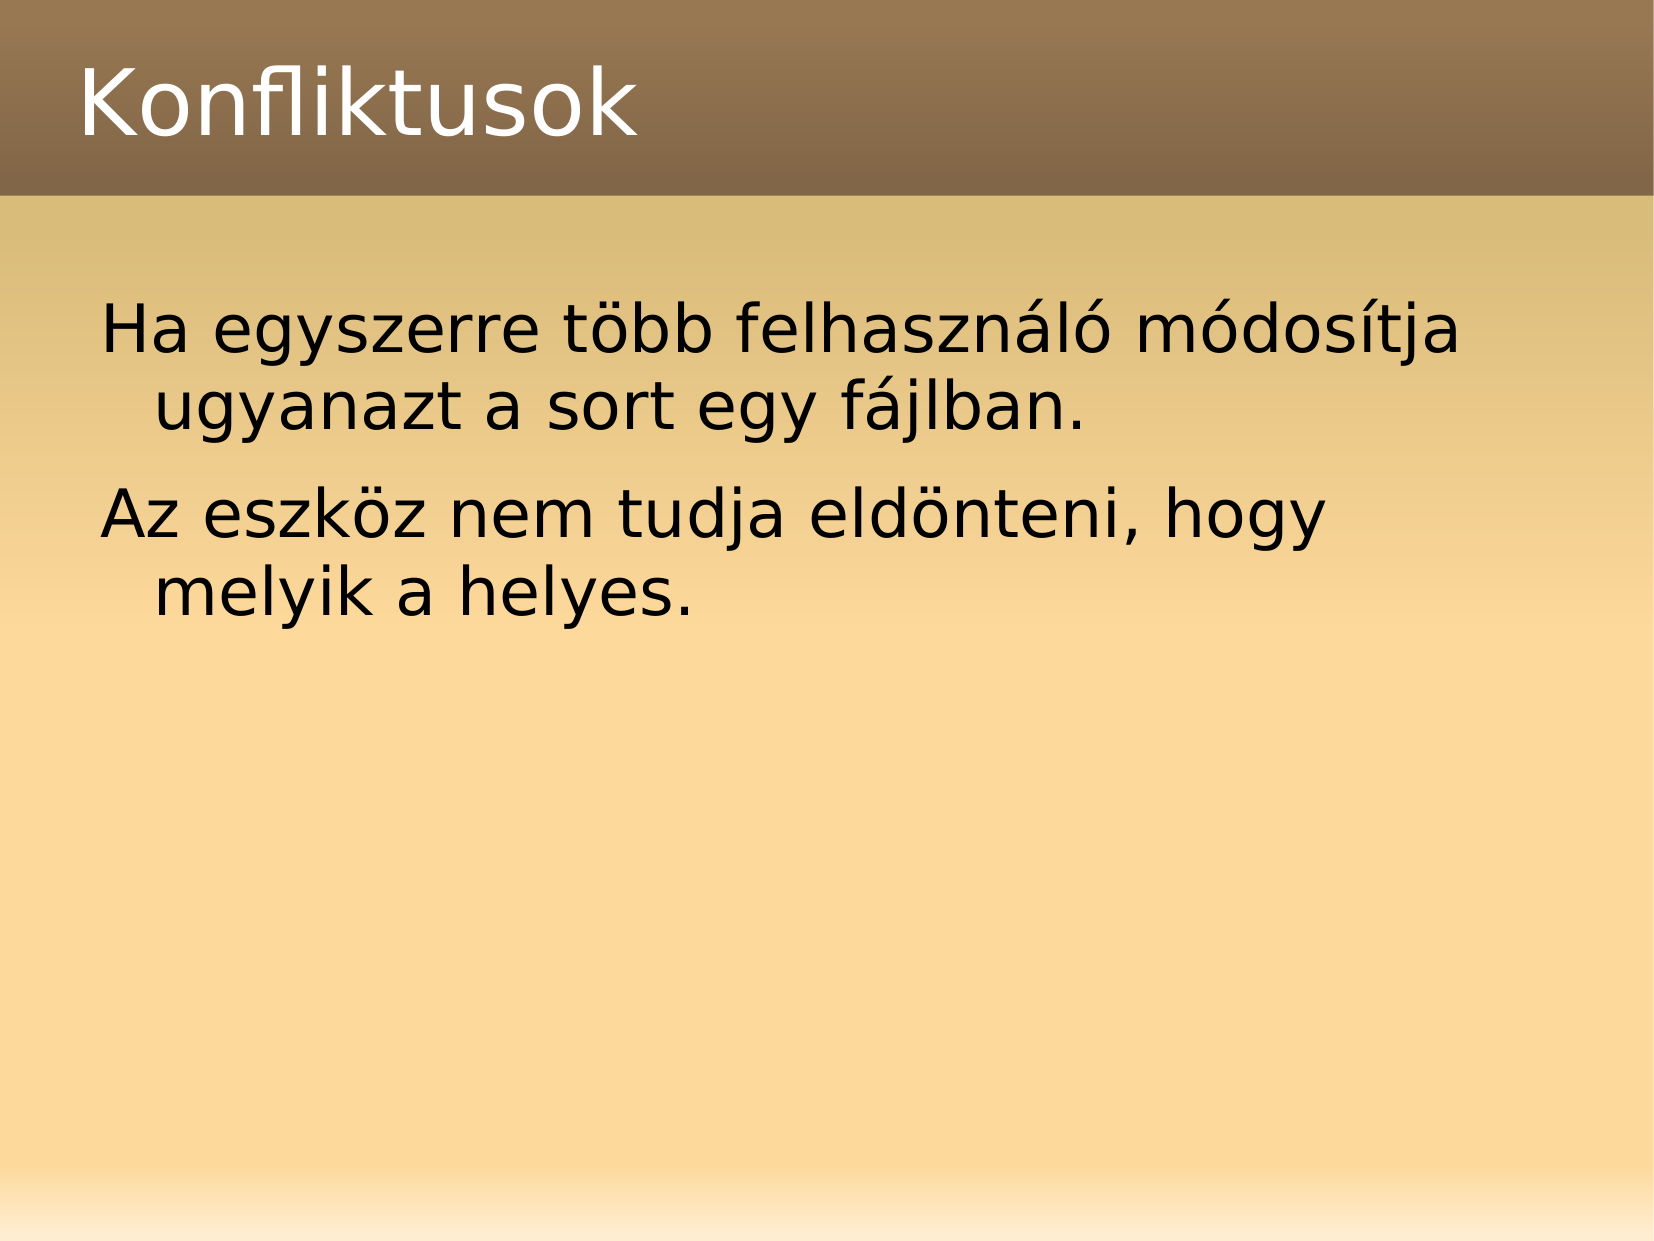

# Konfliktusok
Ha egyszerre több felhasználó módosítja ugyanazt a sort egy fájlban.
Az eszköz nem tudja eldönteni, hogy melyik a helyes.